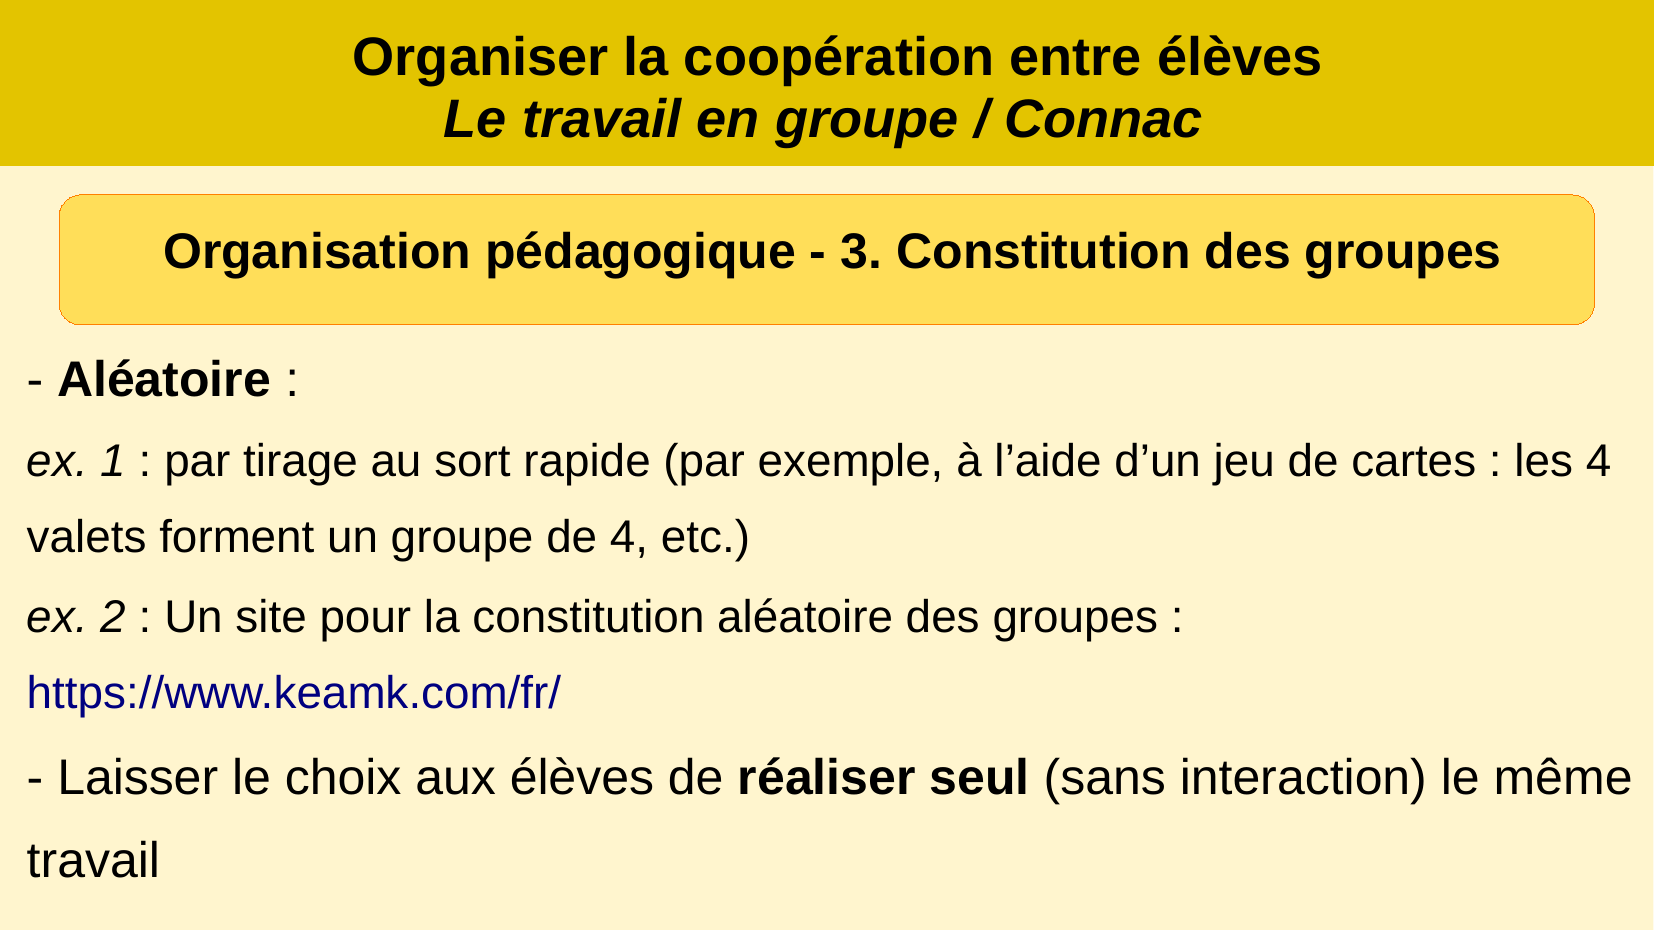

Organiser la coopération entre élèves
 Le travail en groupe / Connac
Organisation pédagogique - 3. Constitution des groupes
- Aléatoire :
ex. 1 : par tirage au sort rapide (par exemple, à l’aide d’un jeu de cartes : les 4 valets forment un groupe de 4, etc.)
ex. 2 : Un site pour la constitution aléatoire des groupes : https://www.keamk.com/fr/
- Laisser le choix aux élèves de réaliser seul (sans interaction) le même travail